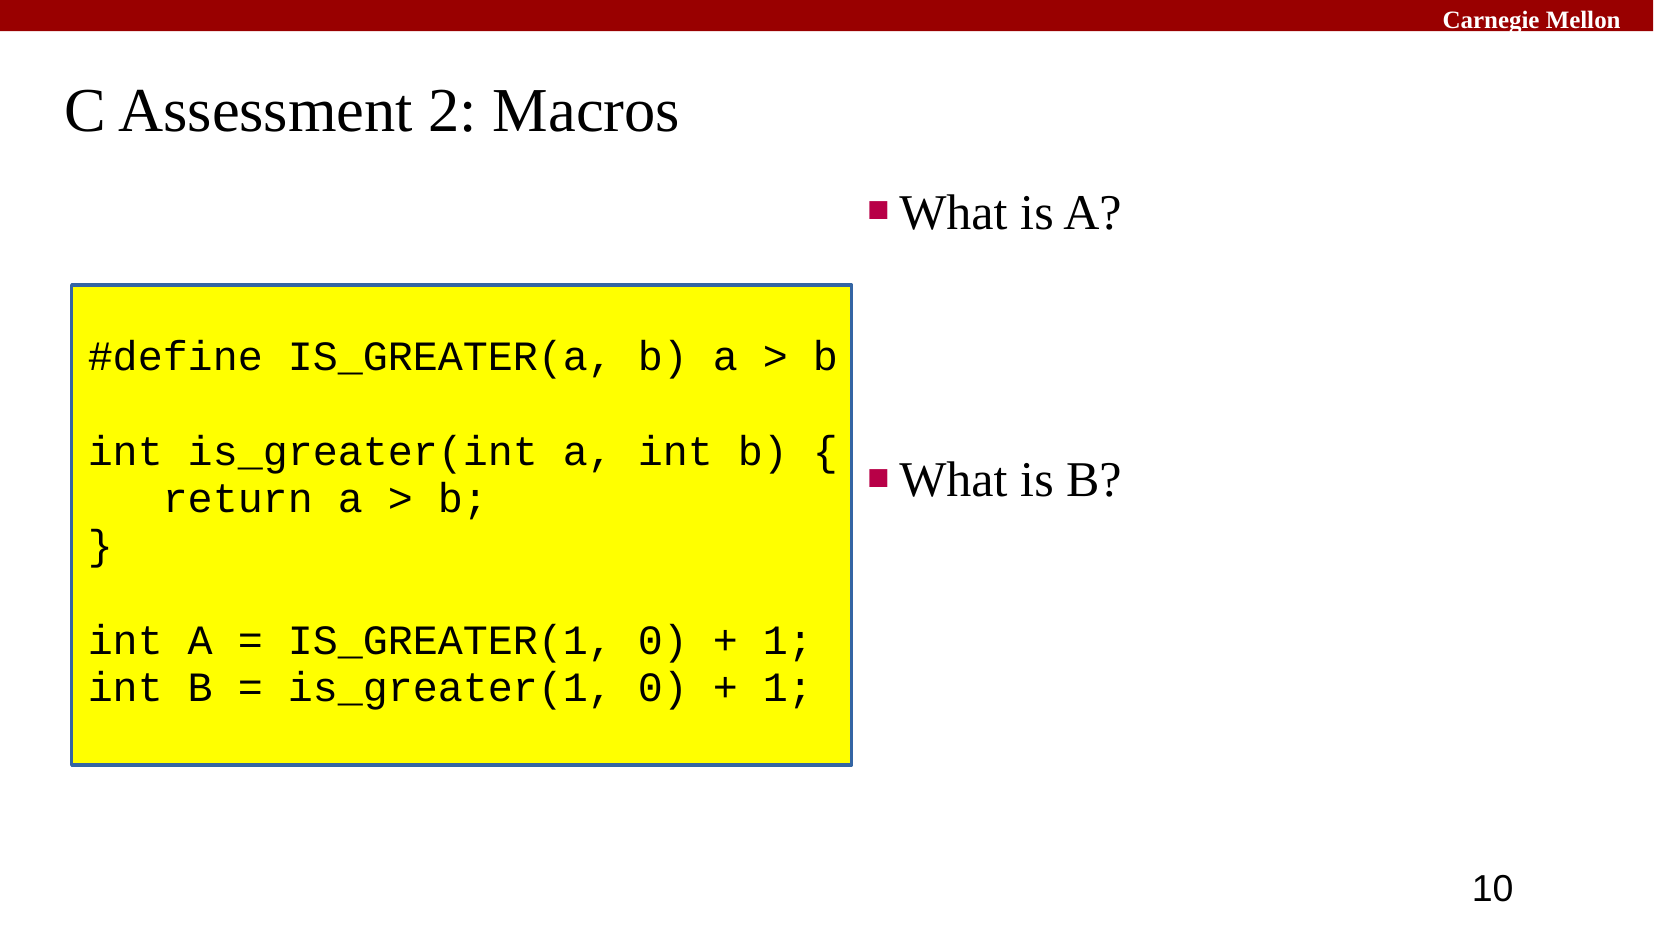

# C Assessment 2: Macros
What is A?
What is B?
#define IS_GREATER(a, b) a > b
int is_greater(int a, int b) {
 return a > b;
}
int A = IS_GREATER(1, 0) + 1;
int B = is_greater(1, 0) + 1;